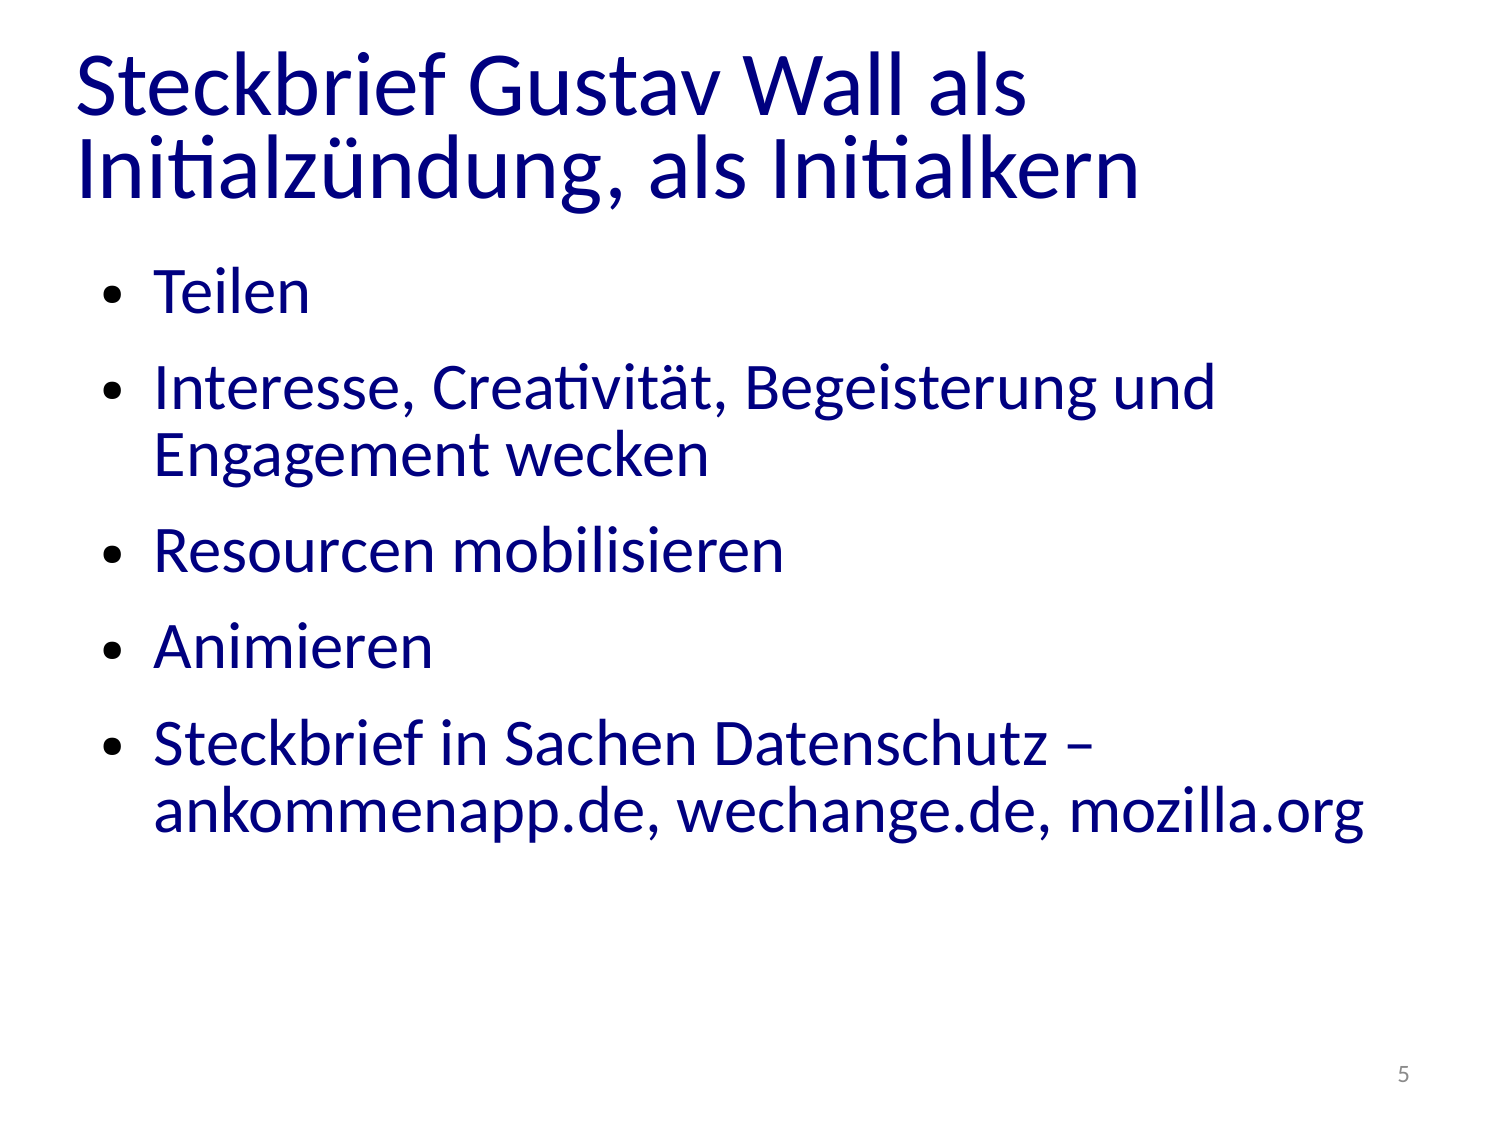

# Steckbrief Gustav Wall als Initialzündung, als Initialkern
Teilen
Interesse, Creativität, Begeisterung und Engagement wecken
Resourcen mobilisieren
Animieren
Steckbrief in Sachen Datenschutz – ankommenapp.de, wechange.de, mozilla.org
Gustav Wall
5